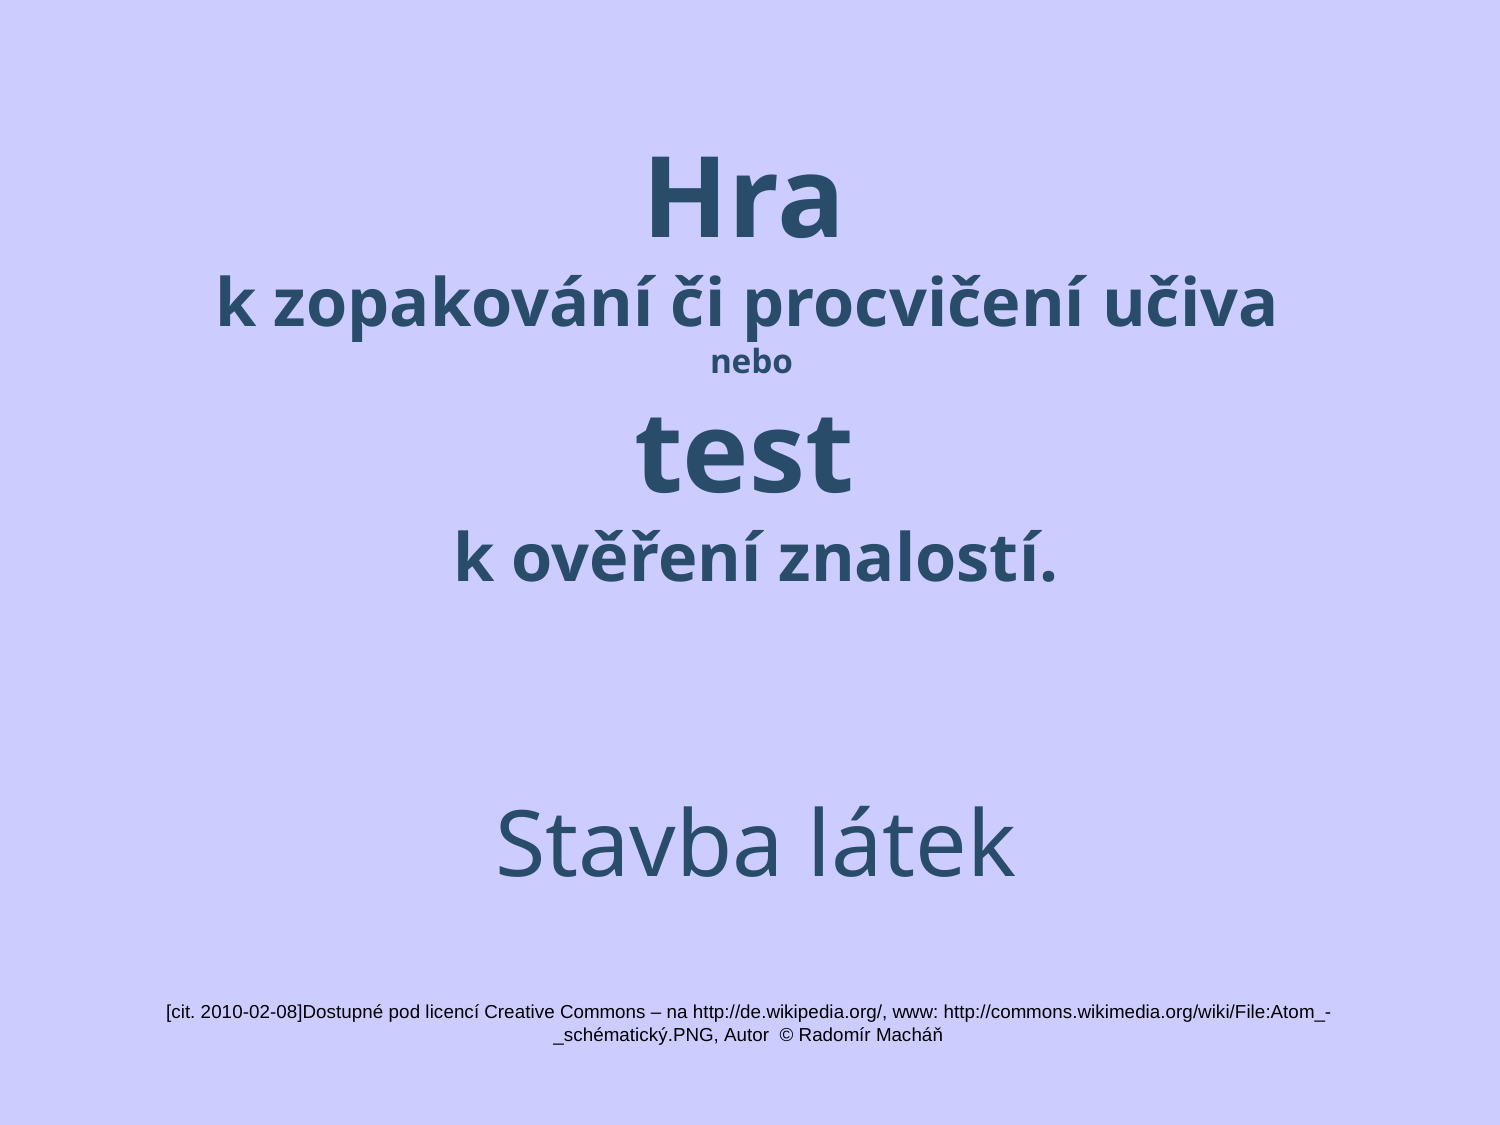

# Hra k zopakování či procvičení učiva nebo test k ověření znalostí.
Stavba látek
[cit. 2010-02-08]Dostupné pod licencí Creative Commons – na http://de.wikipedia.org/, www: http://commons.wikimedia.org/wiki/File:Atom_-_schématický.PNG, Autor © Radomír Macháň